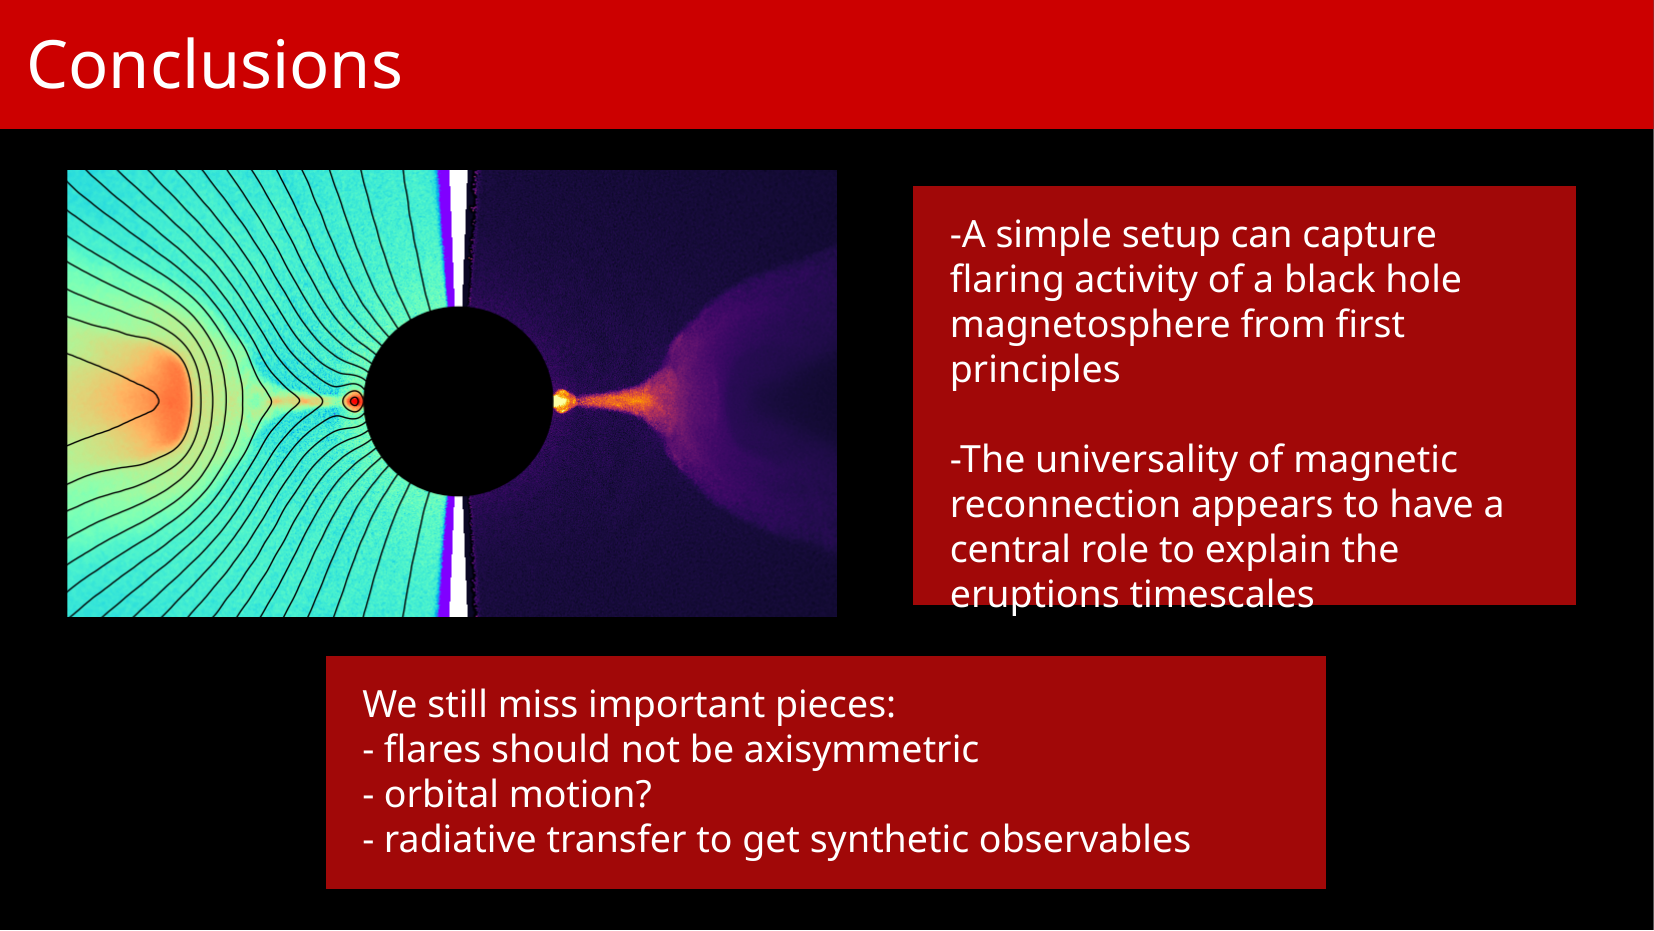

# Conclusions
-A simple setup can capture flaring activity of a black hole magnetosphere from first principles
-The universality of magnetic reconnection appears to have a central role to explain the eruptions timescales
We still miss important pieces:
- flares should not be axisymmetric
- orbital motion?
- radiative transfer to get synthetic observables